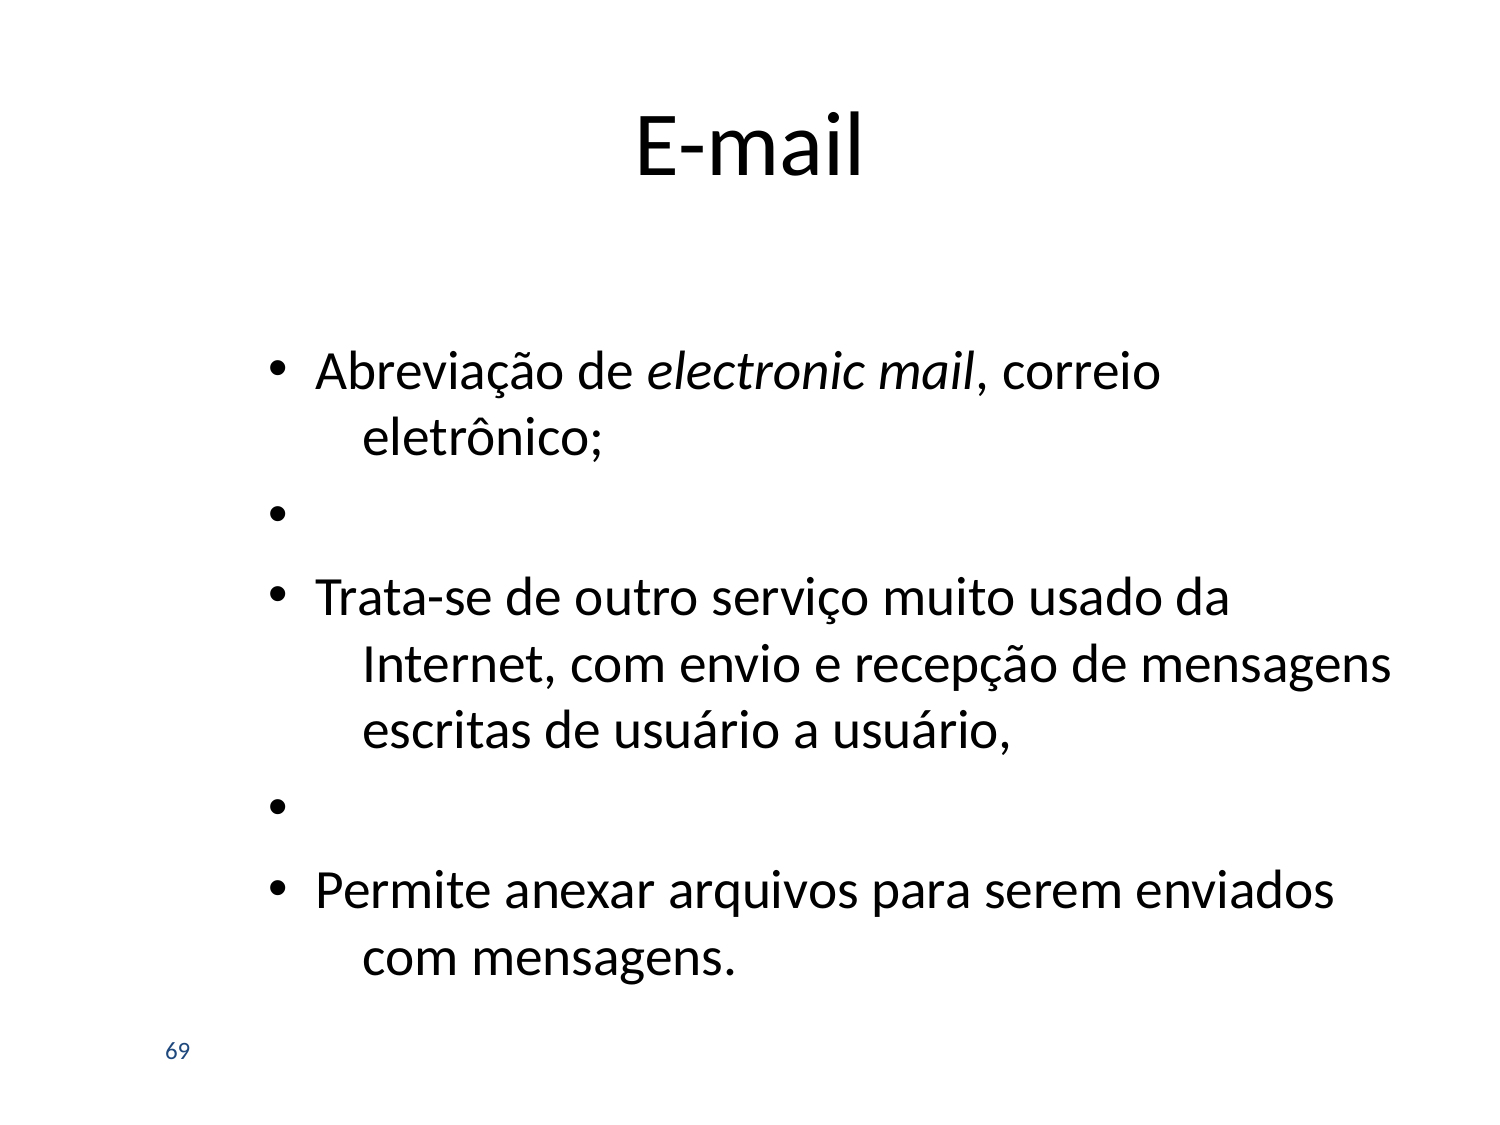

# E-mail
Abreviação de electronic mail, correio eletrônico;
Trata-se de outro serviço muito usado da Internet, com envio e recepção de mensagens escritas de usuário a usuário,
Permite anexar arquivos para serem enviados com mensagens.